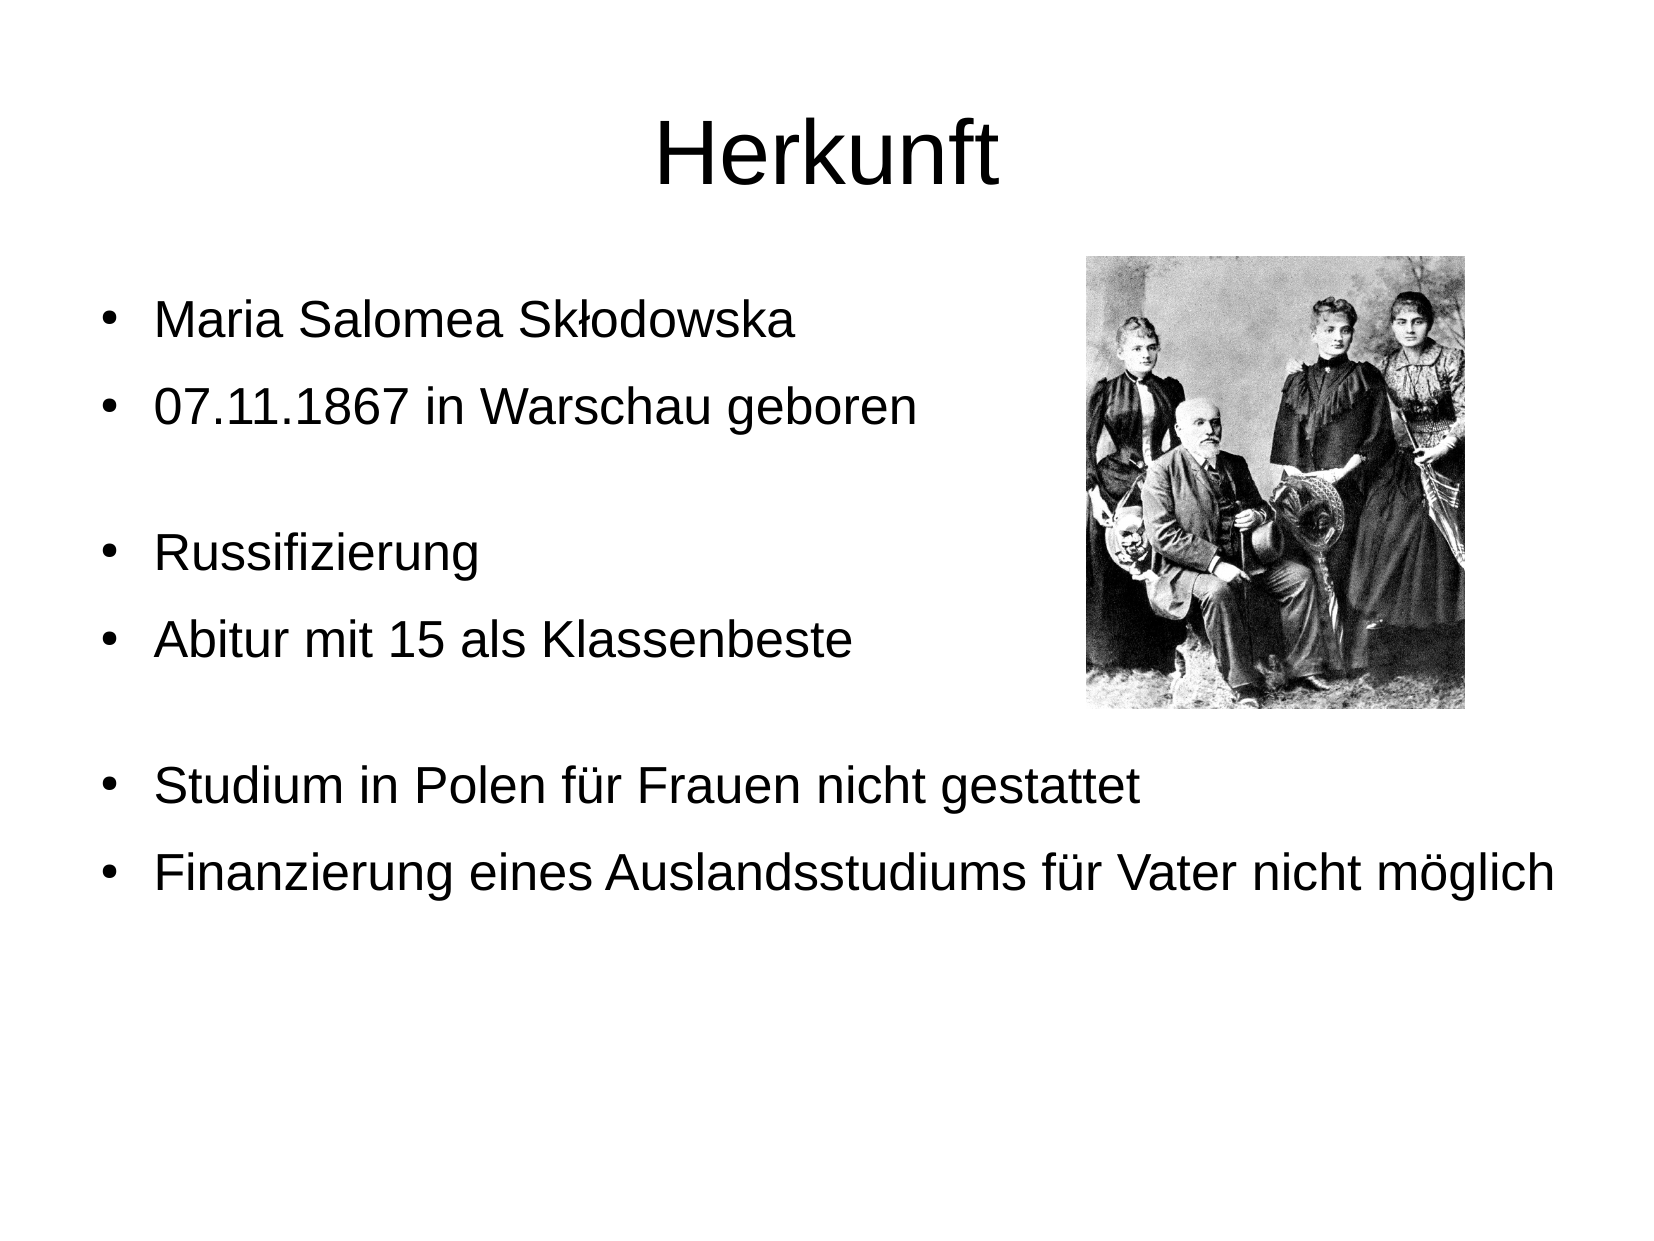

# Herkunft
Maria Salomea Skłodowska
07.11.1867 in Warschau geboren
Russifizierung
Abitur mit 15 als Klassenbeste
Studium in Polen für Frauen nicht gestattet
Finanzierung eines Auslandsstudiums für Vater nicht möglich